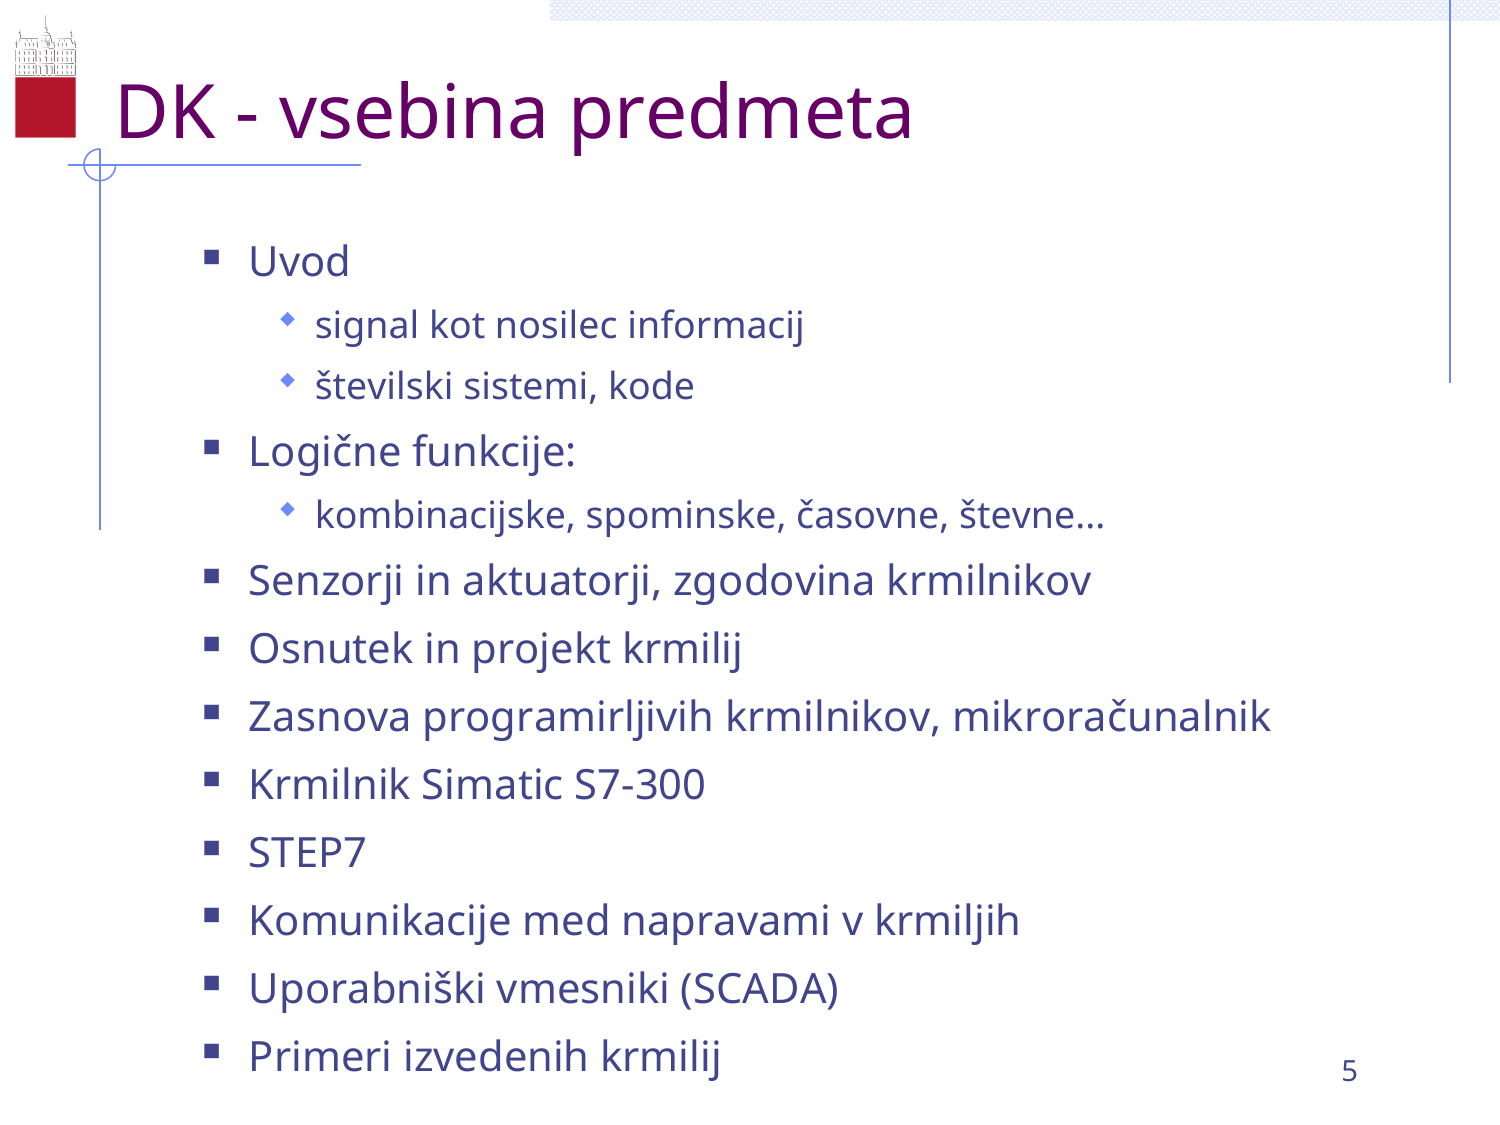

DK - vsebina predmeta
# Uvod
signal kot nosilec informacij
številski sistemi, kode
Logične funkcije:
kombinacijske, spominske, časovne, števne...
Senzorji in aktuatorji, zgodovina krmilnikov
Osnutek in projekt krmilij
Zasnova programirljivih krmilnikov, mikroračunalnik
Krmilnik Simatic S7-300
STEP7
Komunikacije med napravami v krmiljih
Uporabniški vmesniki (SCADA)
Primeri izvedenih krmilij